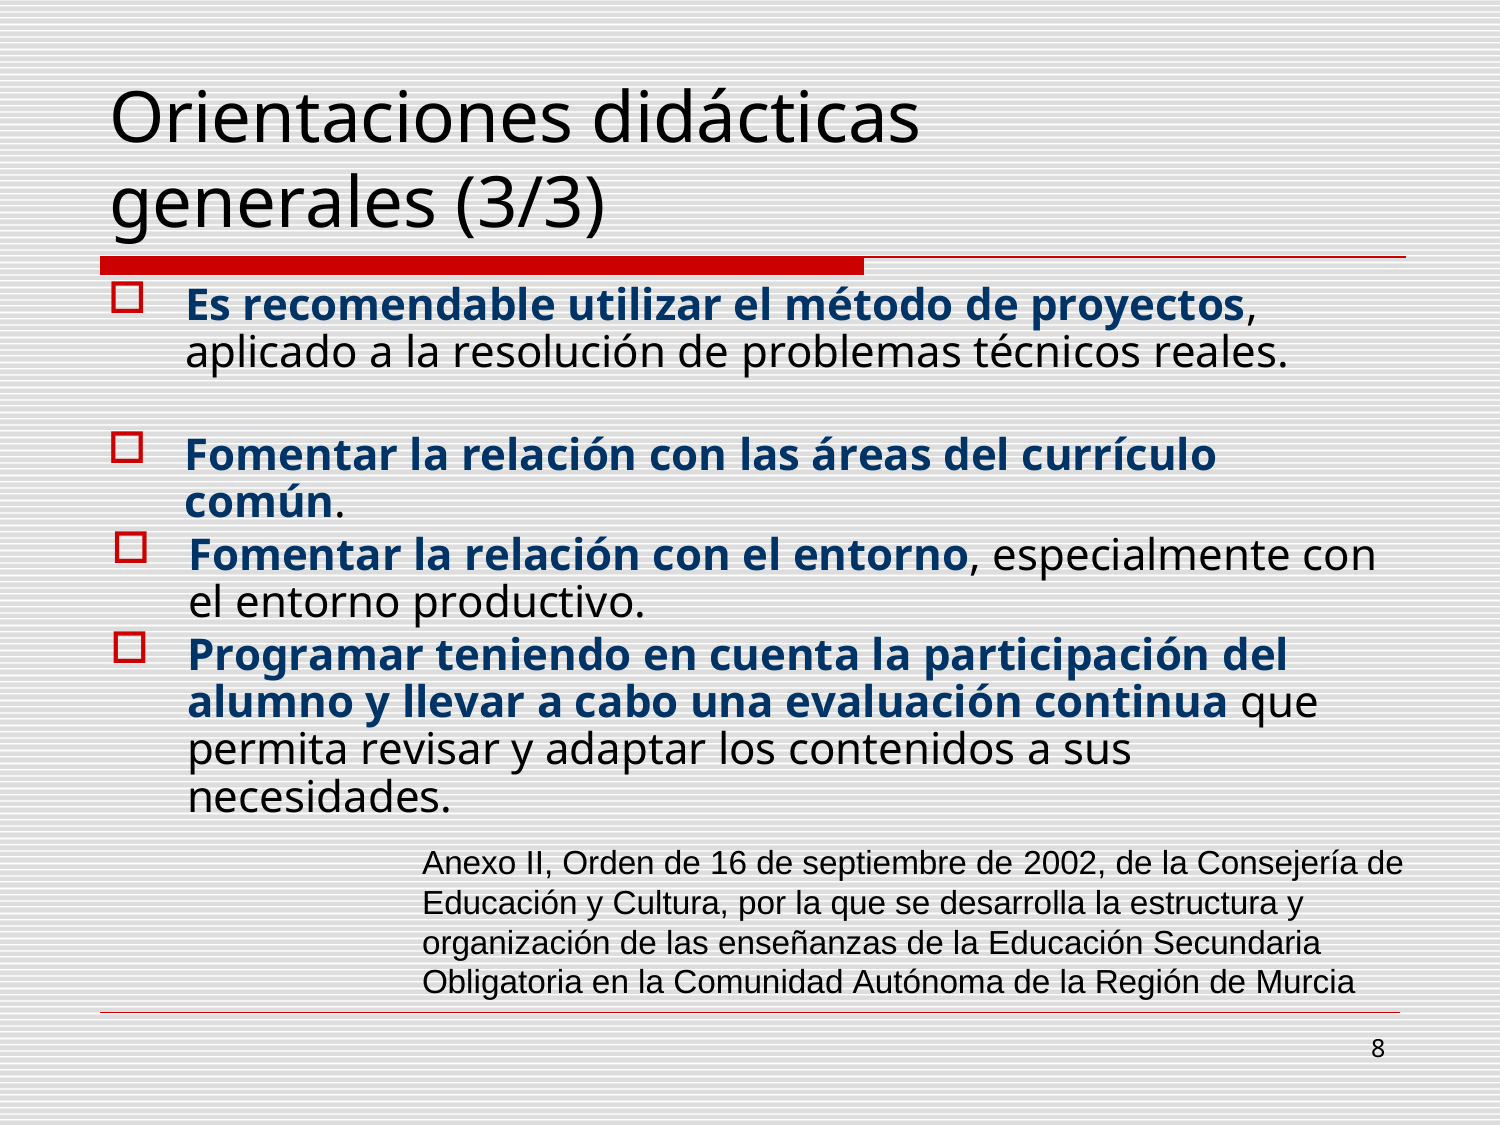

# Orientaciones didácticas generales (3/3)
Es recomendable utilizar el método de proyectos, aplicado a la resolución de problemas técnicos reales.
Fomentar la relación con las áreas del currículo común.
Fomentar la relación con el entorno, especialmente con el entorno productivo.
Programar teniendo en cuenta la participación del alumno y llevar a cabo una evaluación continua que permita revisar y adaptar los contenidos a sus necesidades.
Anexo II, Orden de 16 de septiembre de 2002, de la Consejería de Educación y Cultura, por la que se desarrolla la estructura y organización de las enseñanzas de la Educación Secundaria Obligatoria en la Comunidad Autónoma de la Región de Murcia